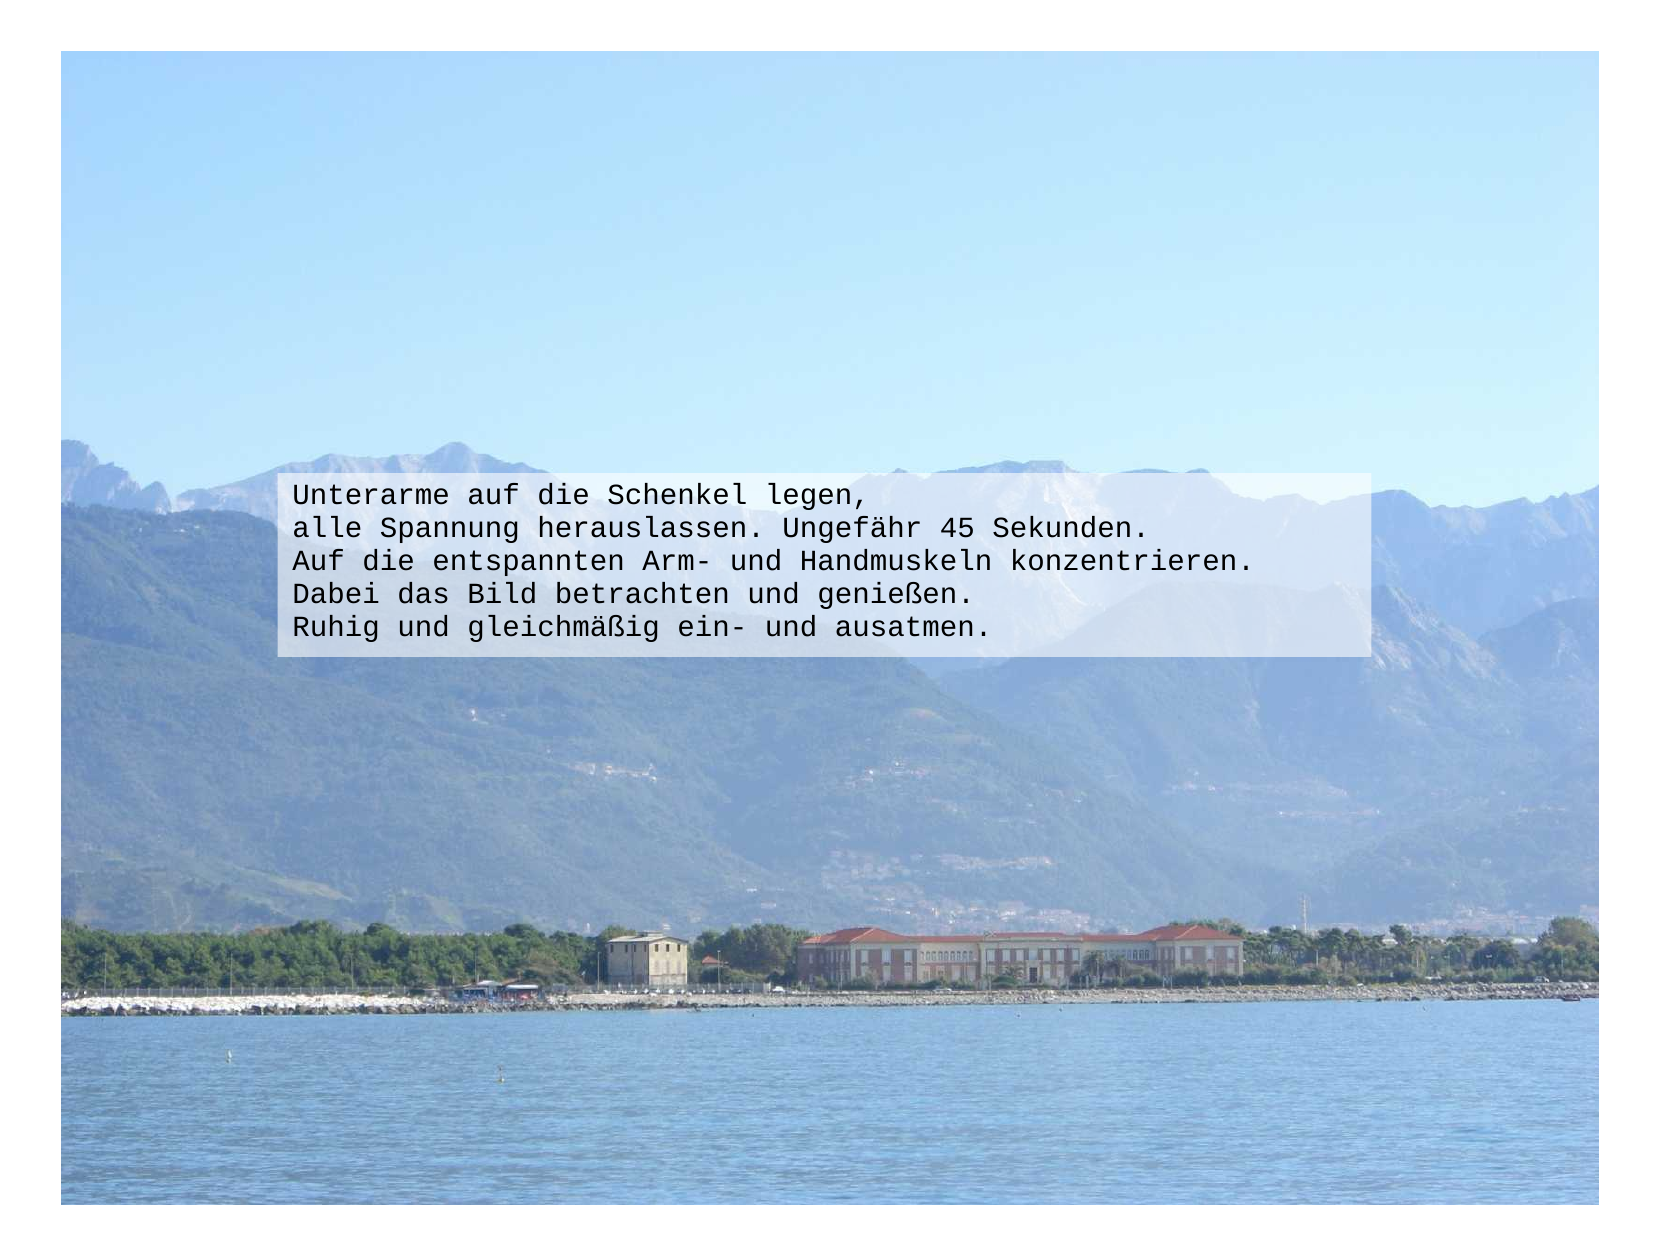

Unterarme auf die Schenkel legen,
alle Spannung herauslassen. Ungefähr 45 Sekunden.
Auf die entspannten Arm- und Handmuskeln konzentrieren.
Dabei das Bild betrachten und genießen.
Ruhig und gleichmäßig ein- und ausatmen.